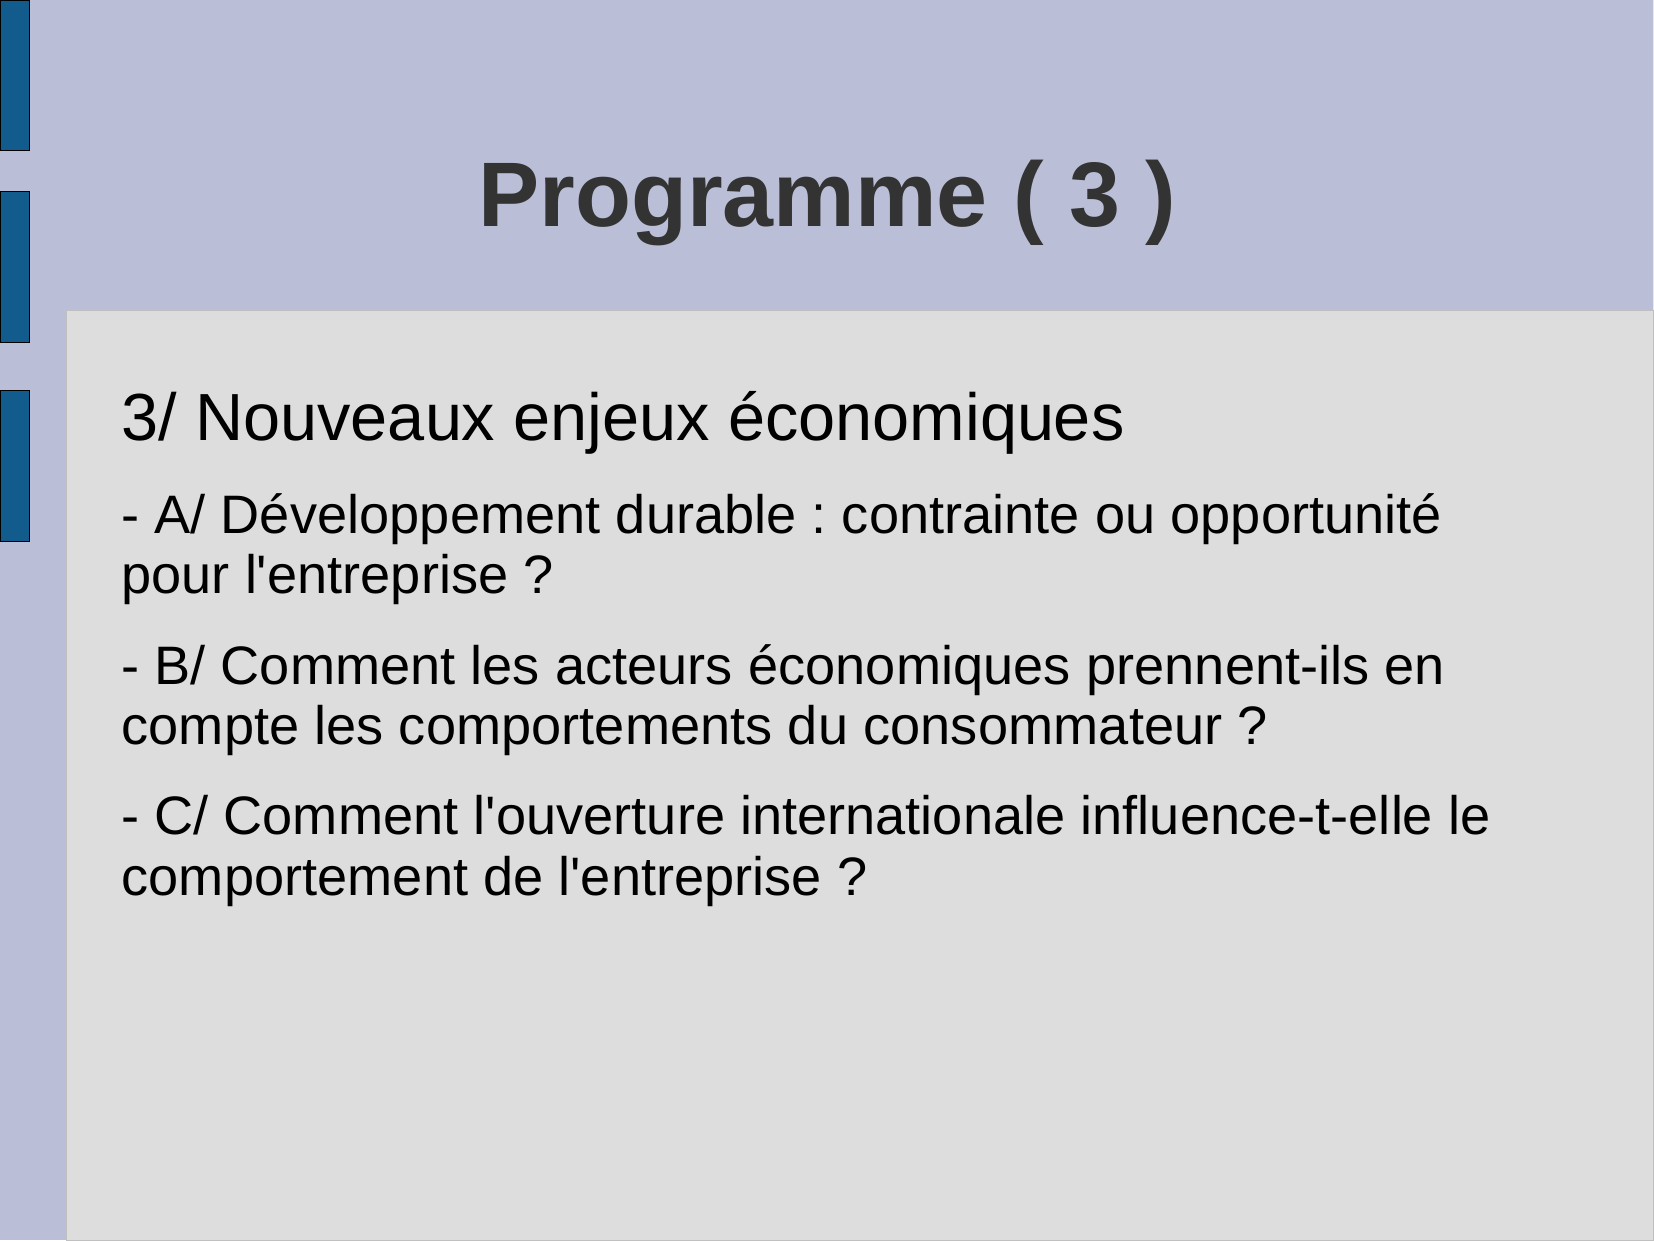

# Programme ( 3 )
3/ Nouveaux enjeux économiques
- A/ Développement durable : contrainte ou opportunité pour l'entreprise ?
- B/ Comment les acteurs économiques prennent-ils en compte les comportements du consommateur ?
- C/ Comment l'ouverture internationale influence-t-elle le comportement de l'entreprise ?